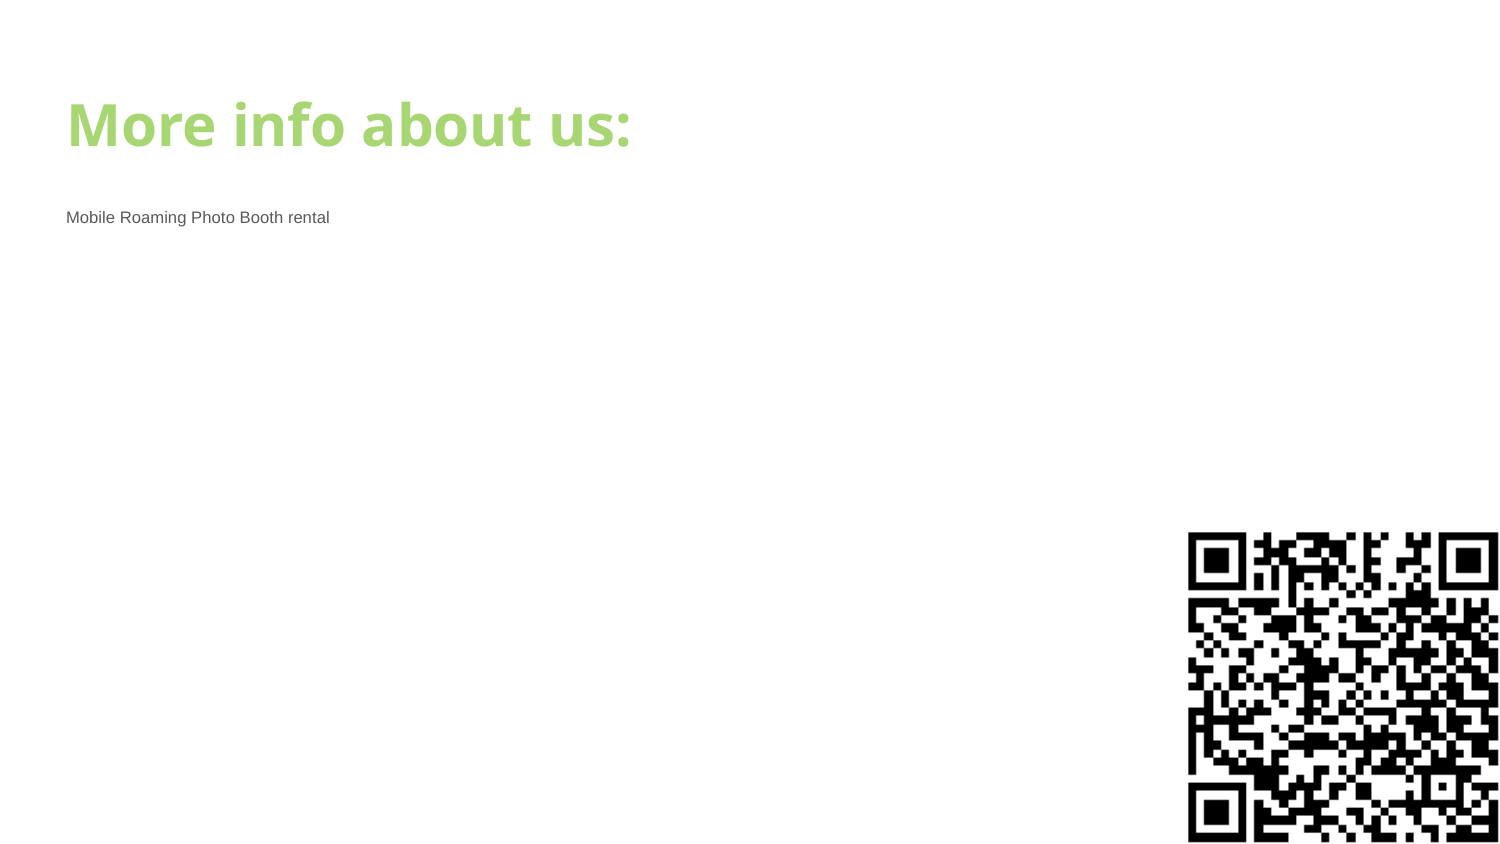

# More info about us:
Mobile Roaming Photo Booth rental